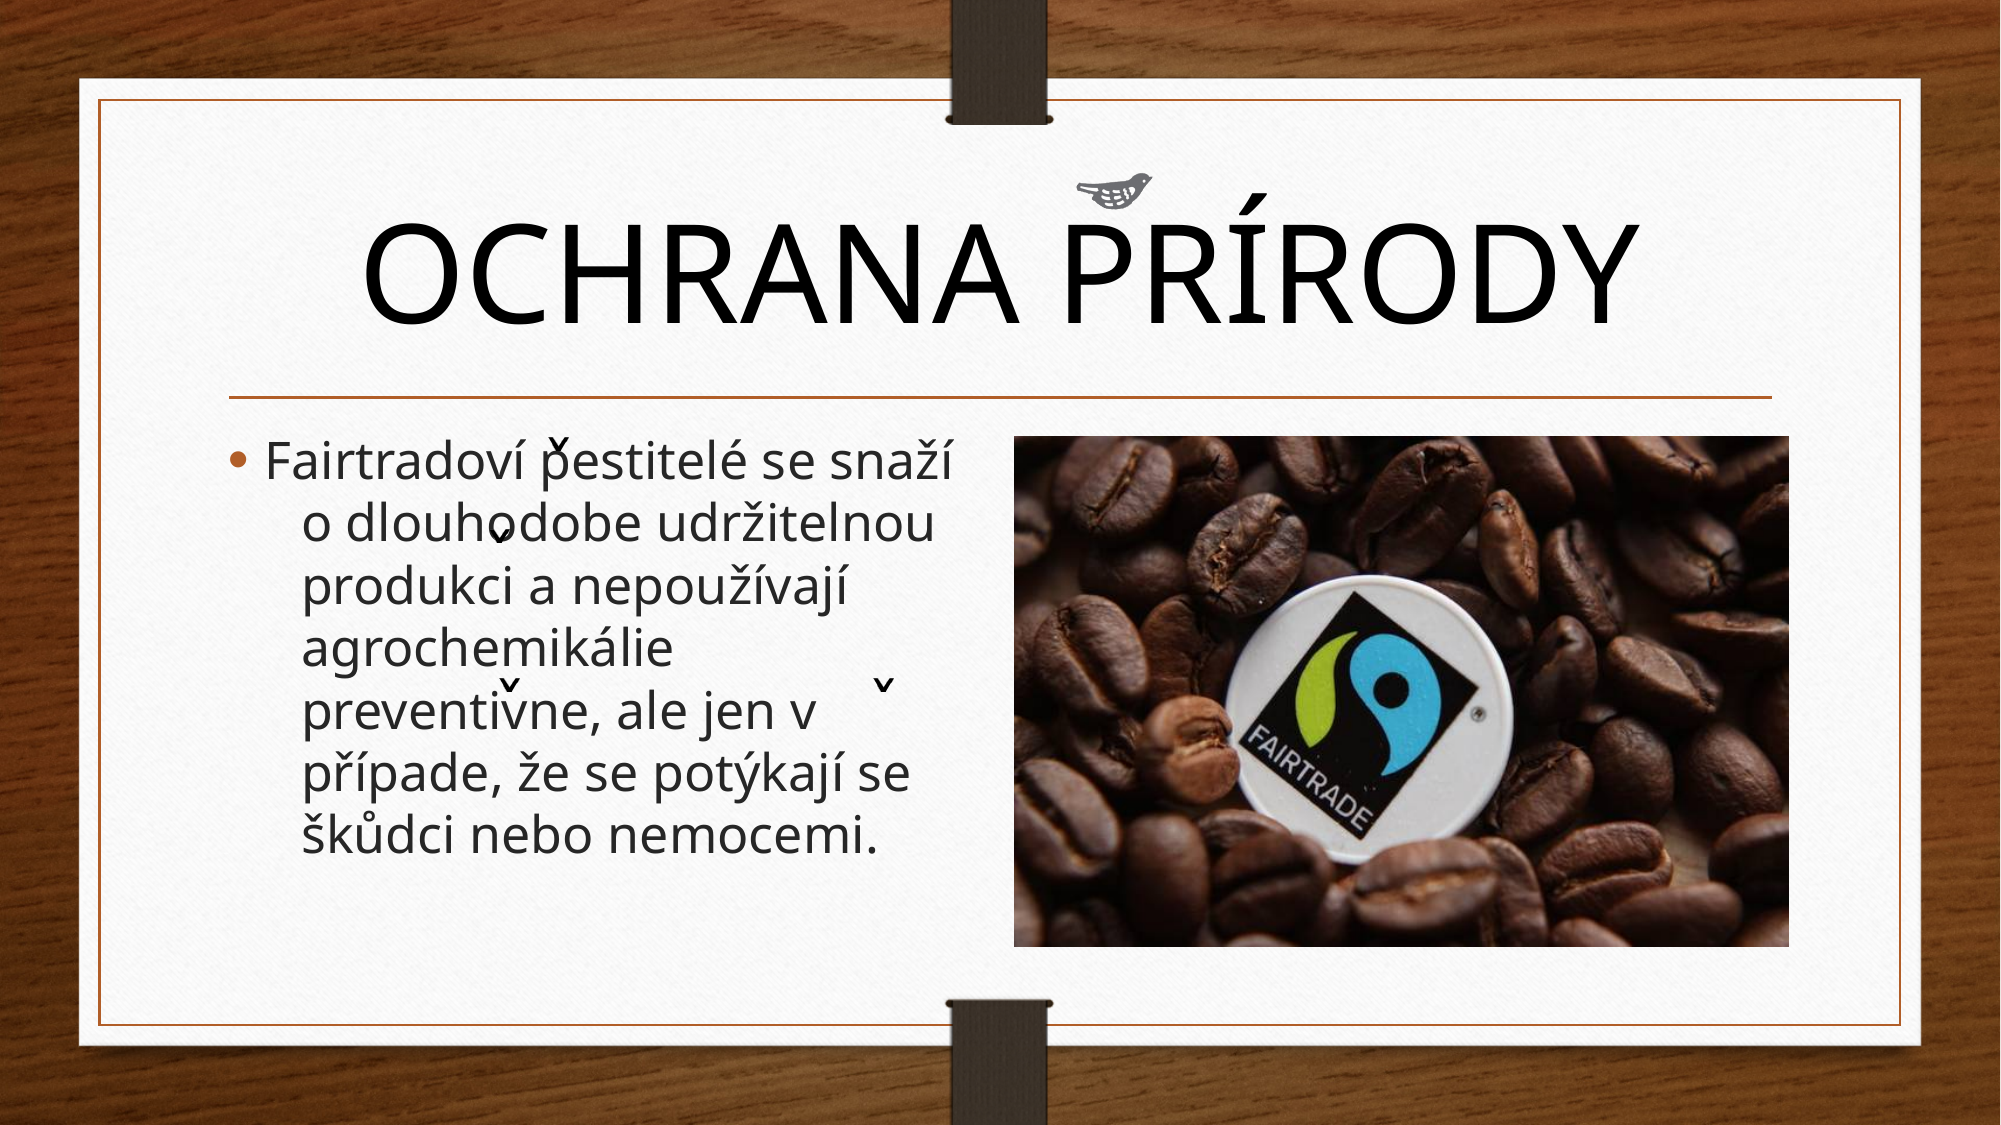

# OCHRANA PRÍRODY
Fairtradoví pestitelé se snaží o dlouhodobe udržitelnou produkci a nepoužívají agrochemikálie preventivne, ale jen v případe, že se potýkají se škůdci nebo nemocemi.